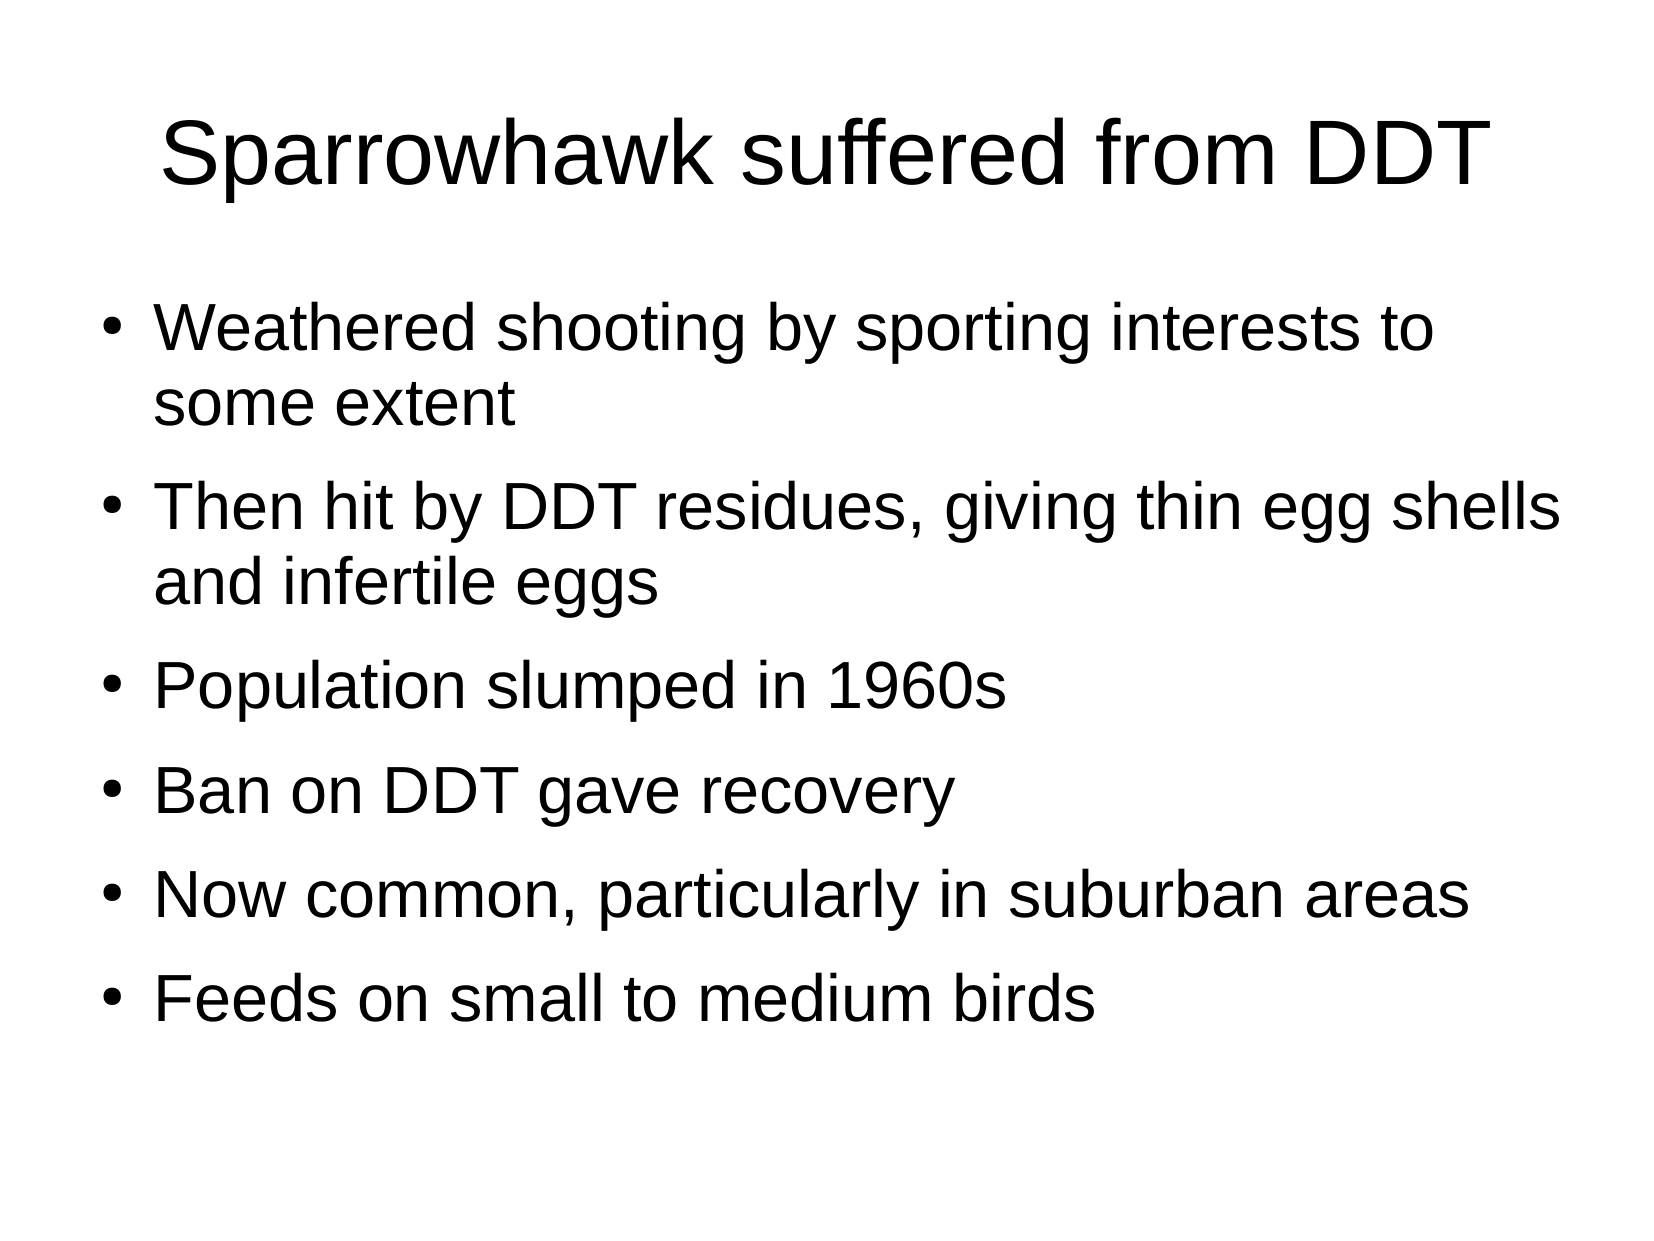

# Sparrowhawk suffered from DDT
Weathered shooting by sporting interests to some extent
Then hit by DDT residues, giving thin egg shells and infertile eggs
Population slumped in 1960s
Ban on DDT gave recovery
Now common, particularly in suburban areas
Feeds on small to medium birds